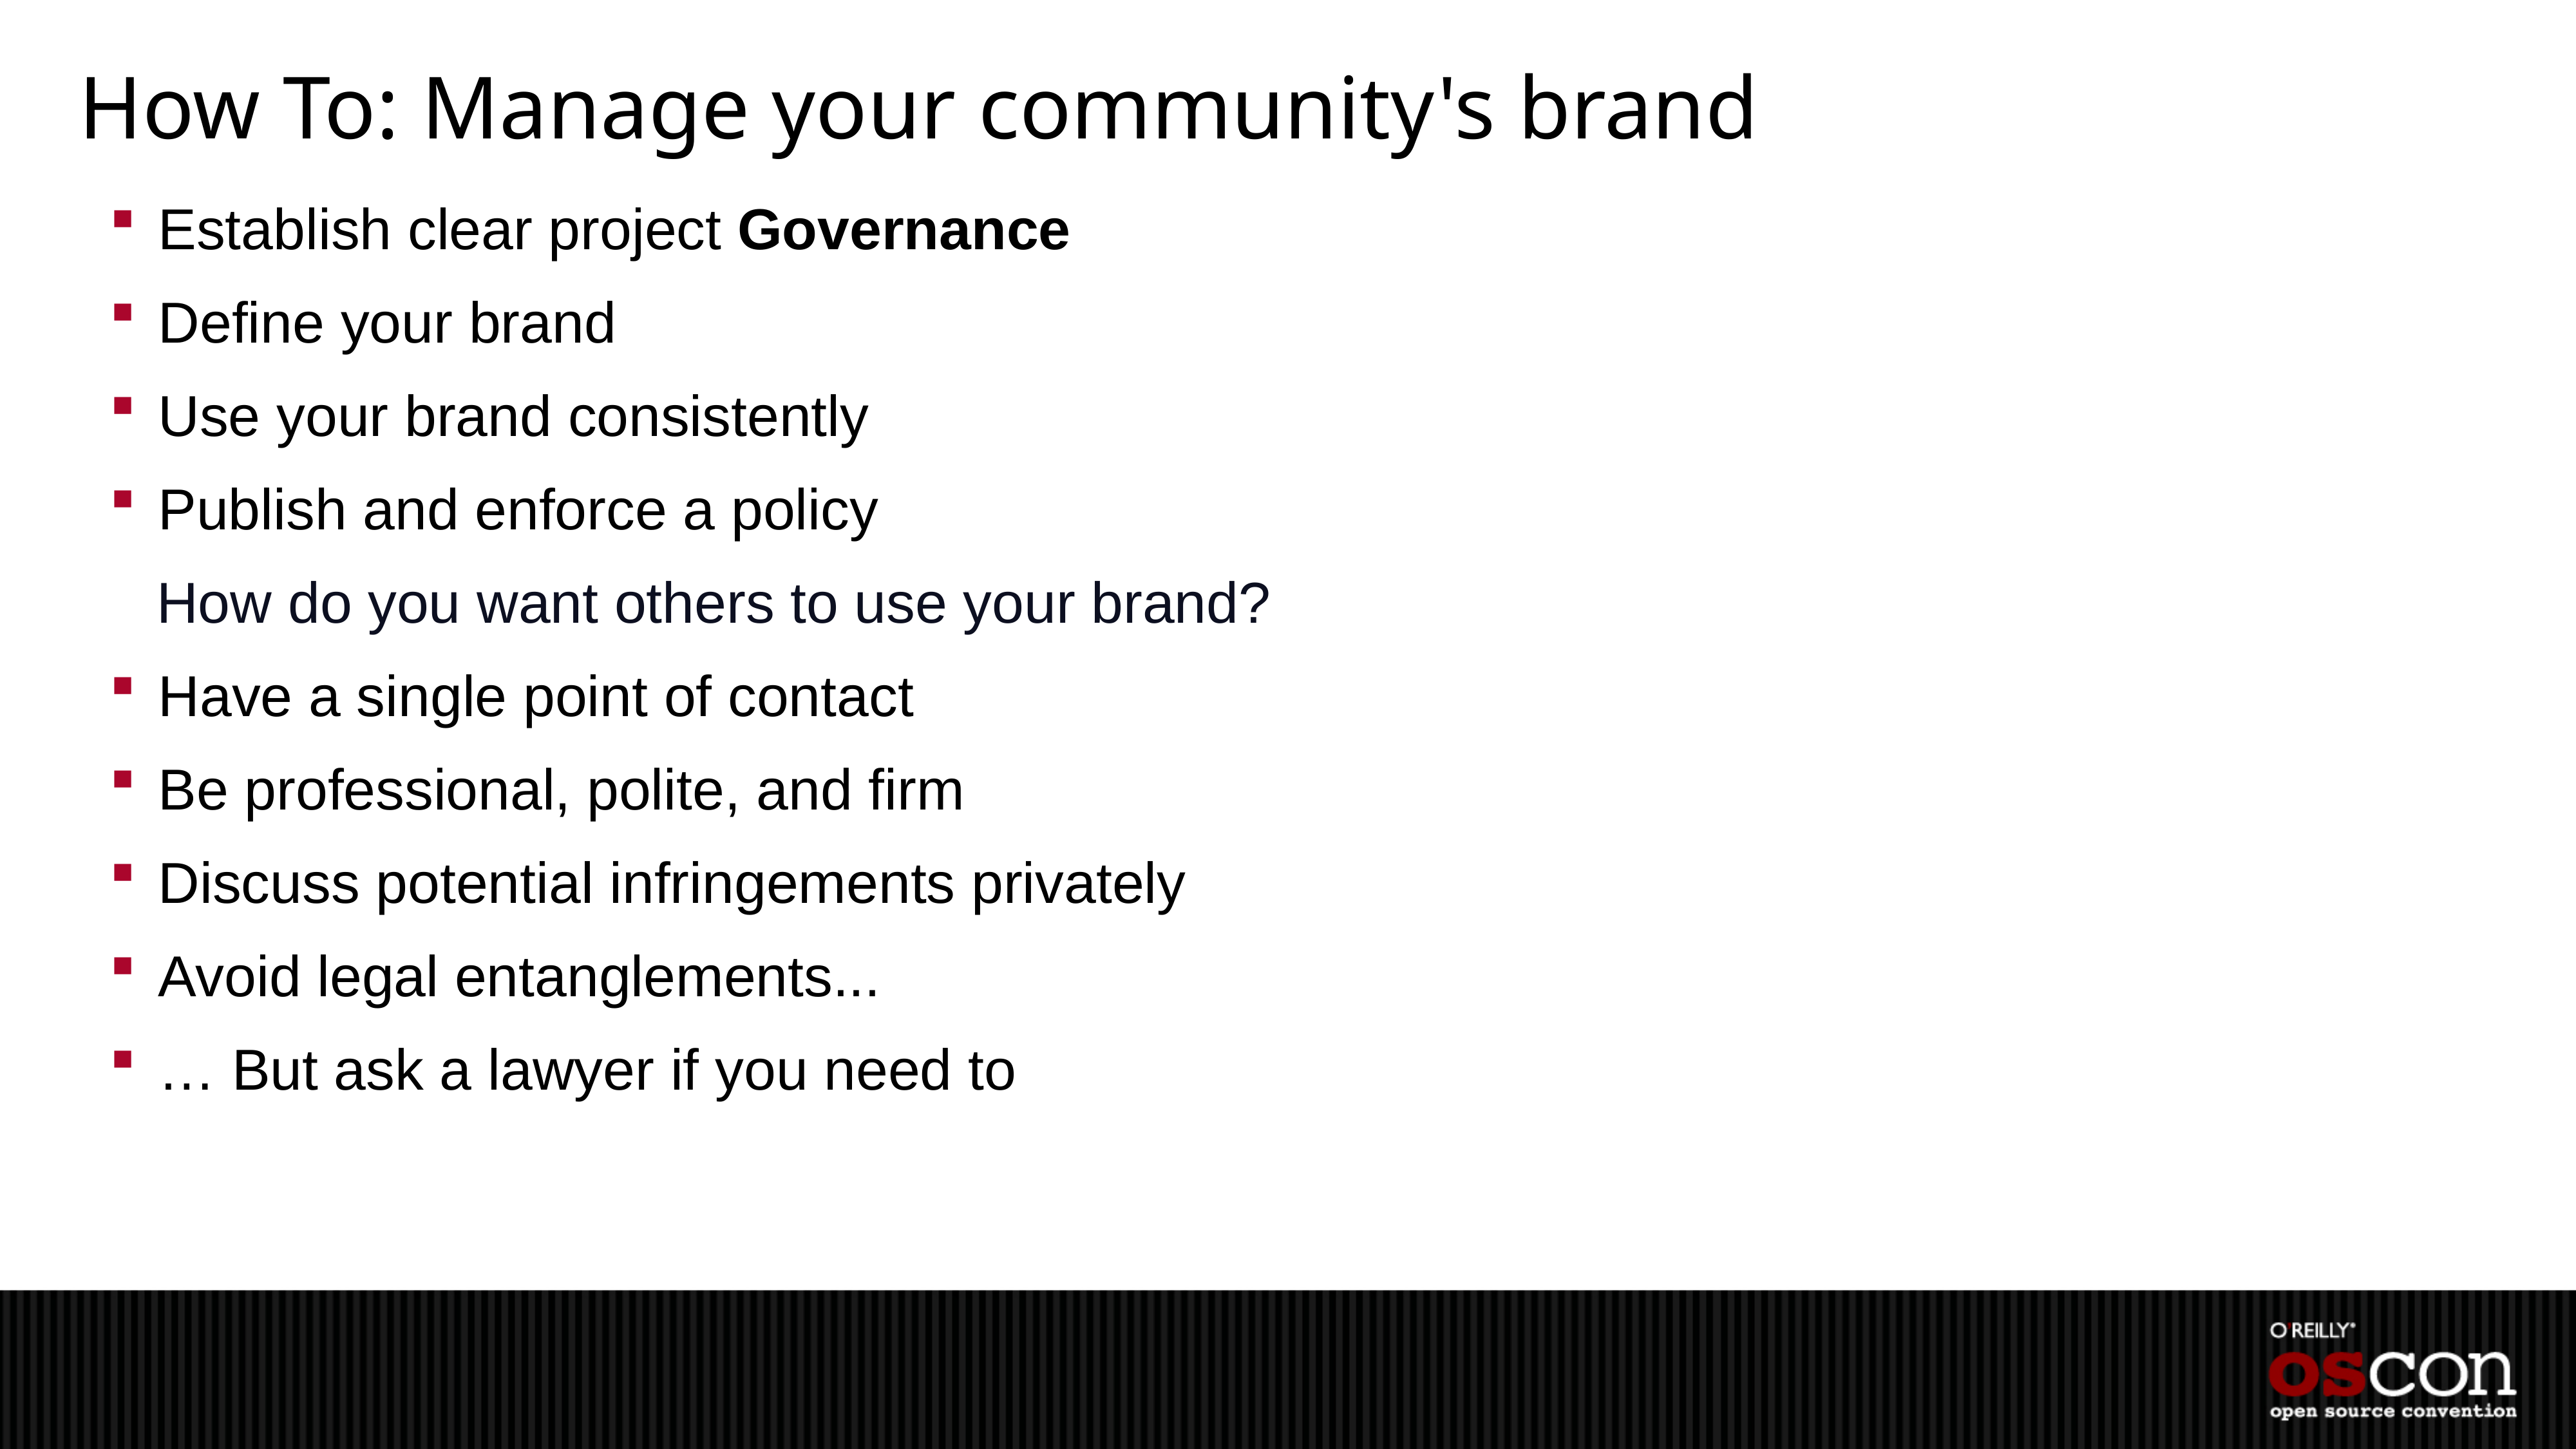

# How To: Manage your community's brand
Establish clear project Governance
Define your brand
Use your brand consistently
Publish and enforce a policy
How do you want others to use your brand?
Have a single point of contact
Be professional, polite, and firm
Discuss potential infringements privately
Avoid legal entanglements...
… But ask a lawyer if you need to